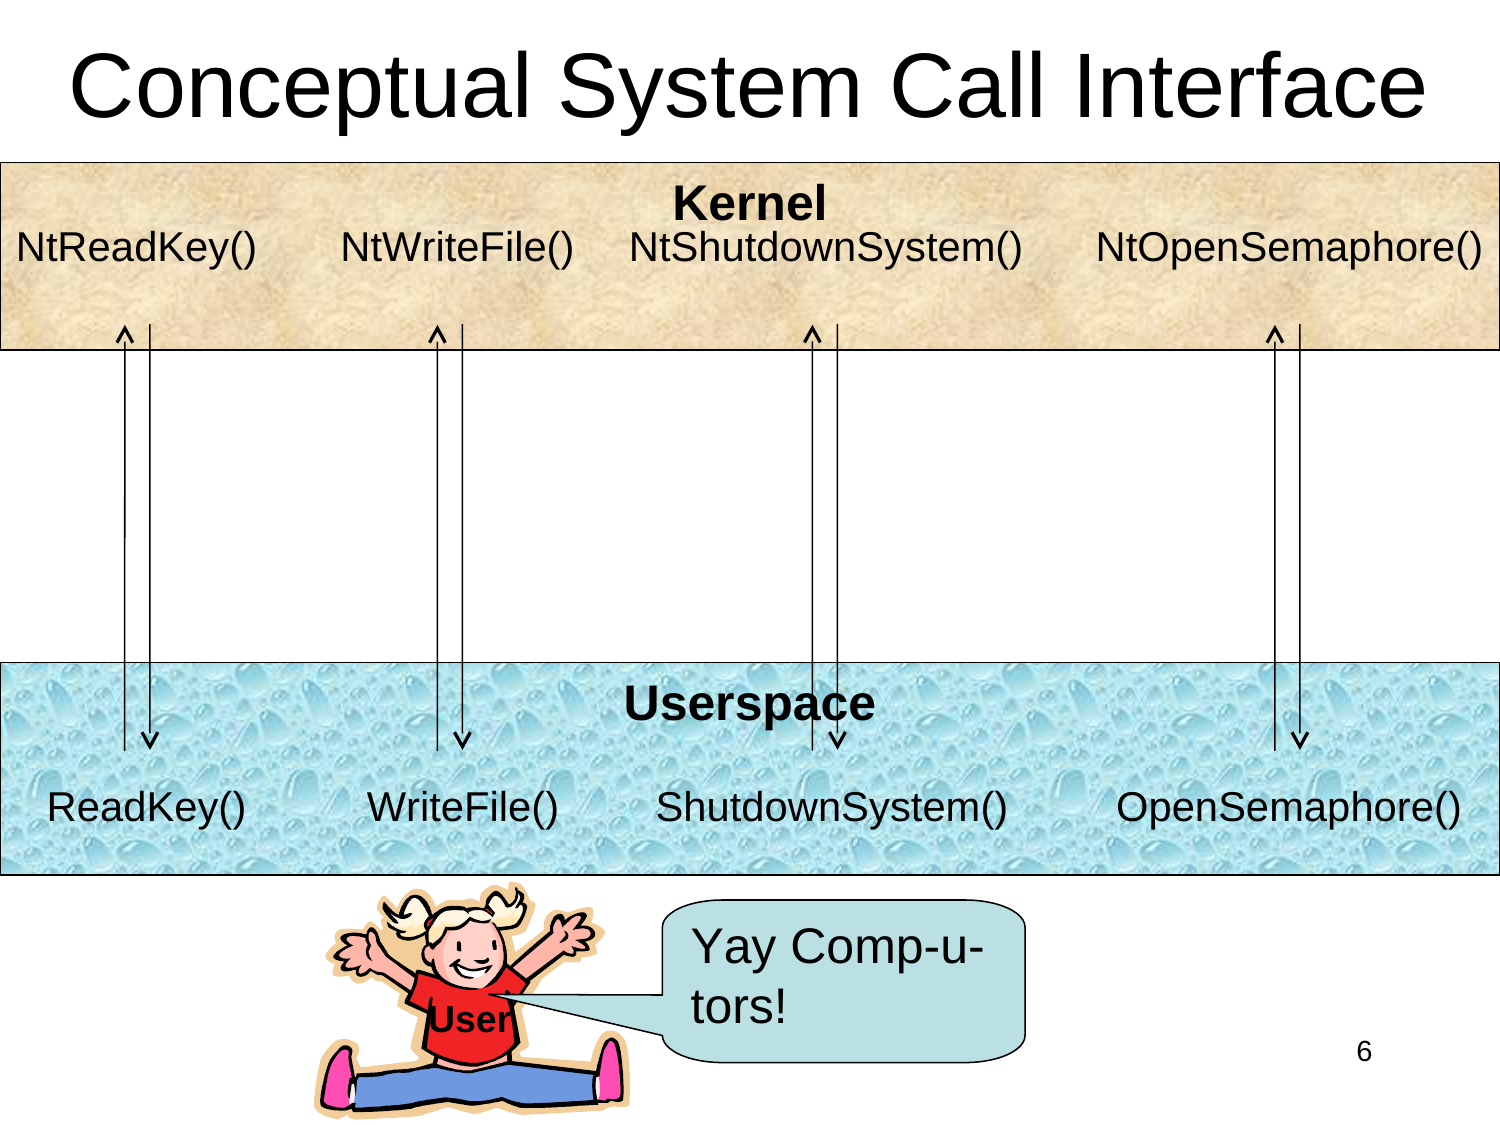

# Conceptual System Call Interface
Kernel
NtReadKey()
NtWriteFile()
NtShutdownSystem()
NtOpenSemaphore()
Userspace
ReadKey()
WriteFile()
ShutdownSystem()
OpenSemaphore()
Yay Comp-u-tors!
User